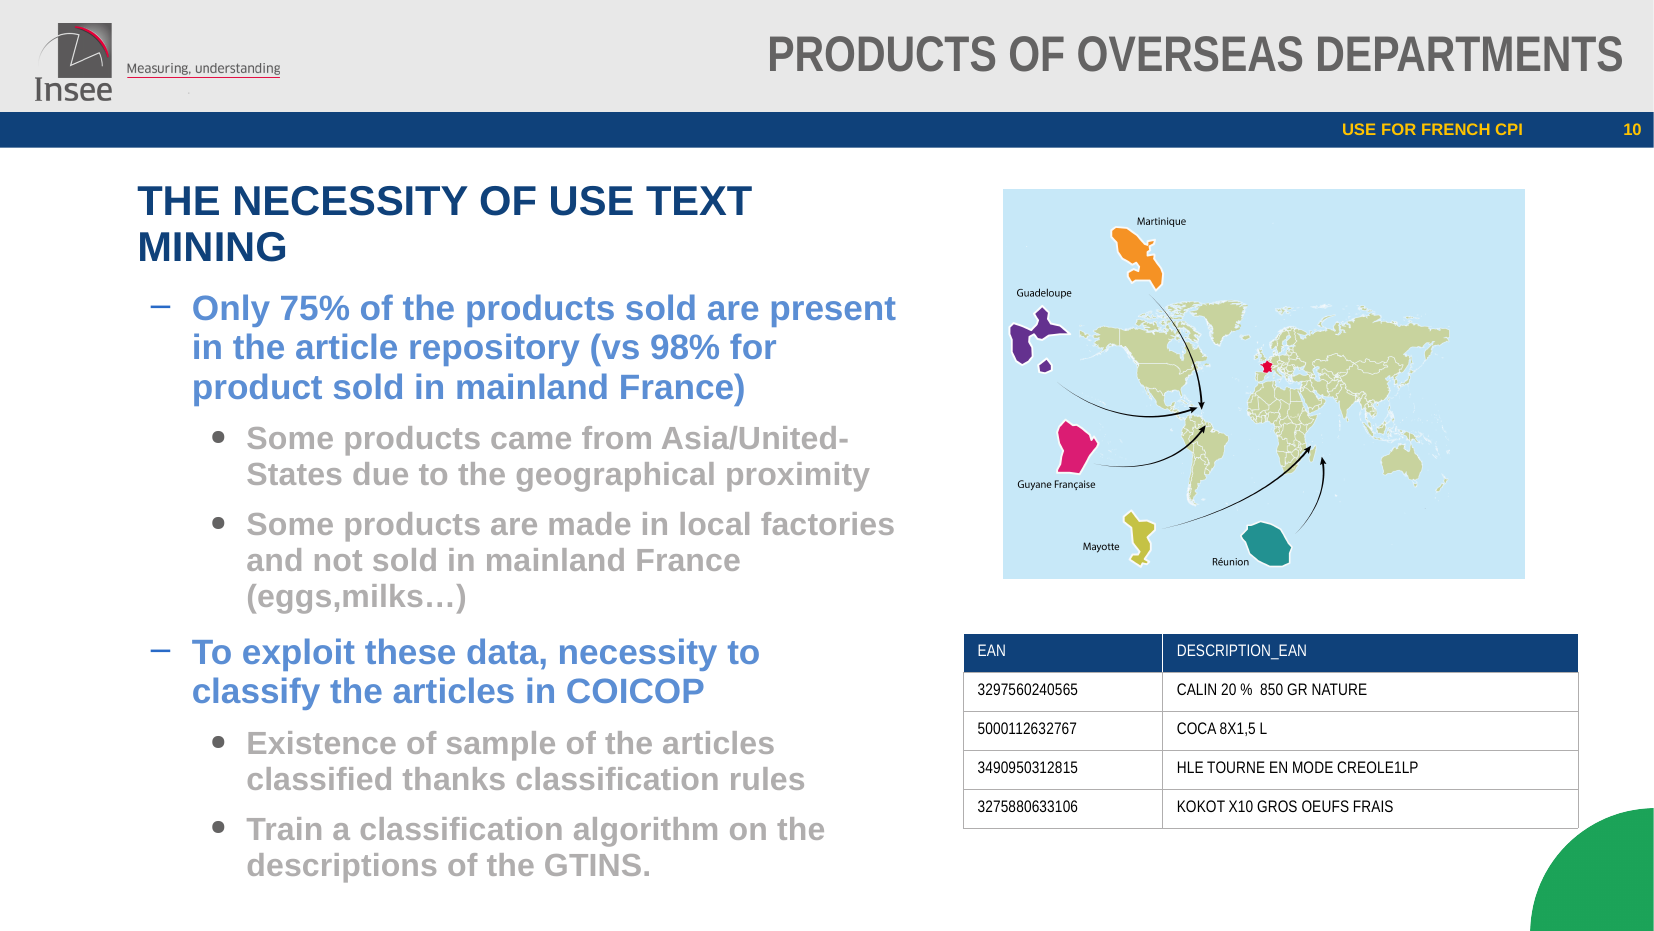

# Products of overseas departments
Use for french CPI
10
The necessity of use text mining
Only 75% of the products sold are present in the article repository (vs 98% for product sold in mainland France)
Some products came from Asia/United-States due to the geographical proximity
Some products are made in local factories and not sold in mainland France (eggs,milks…)
To exploit these data, necessity to classify the articles in COICOP
Existence of sample of the articles classified thanks classification rules
Train a classification algorithm on the descriptions of the GTINS.
| EAN | DESCRIPTION\_EAN |
| --- | --- |
| 3297560240565 | CALIN 20 % 850 GR NATURE |
| 5000112632767 | COCA 8X1,5 L |
| 3490950312815 | HLE TOURNE EN MODE CREOLE1LP |
| 3275880633106 | KOKOT X10 GROS OEUFS FRAIS |